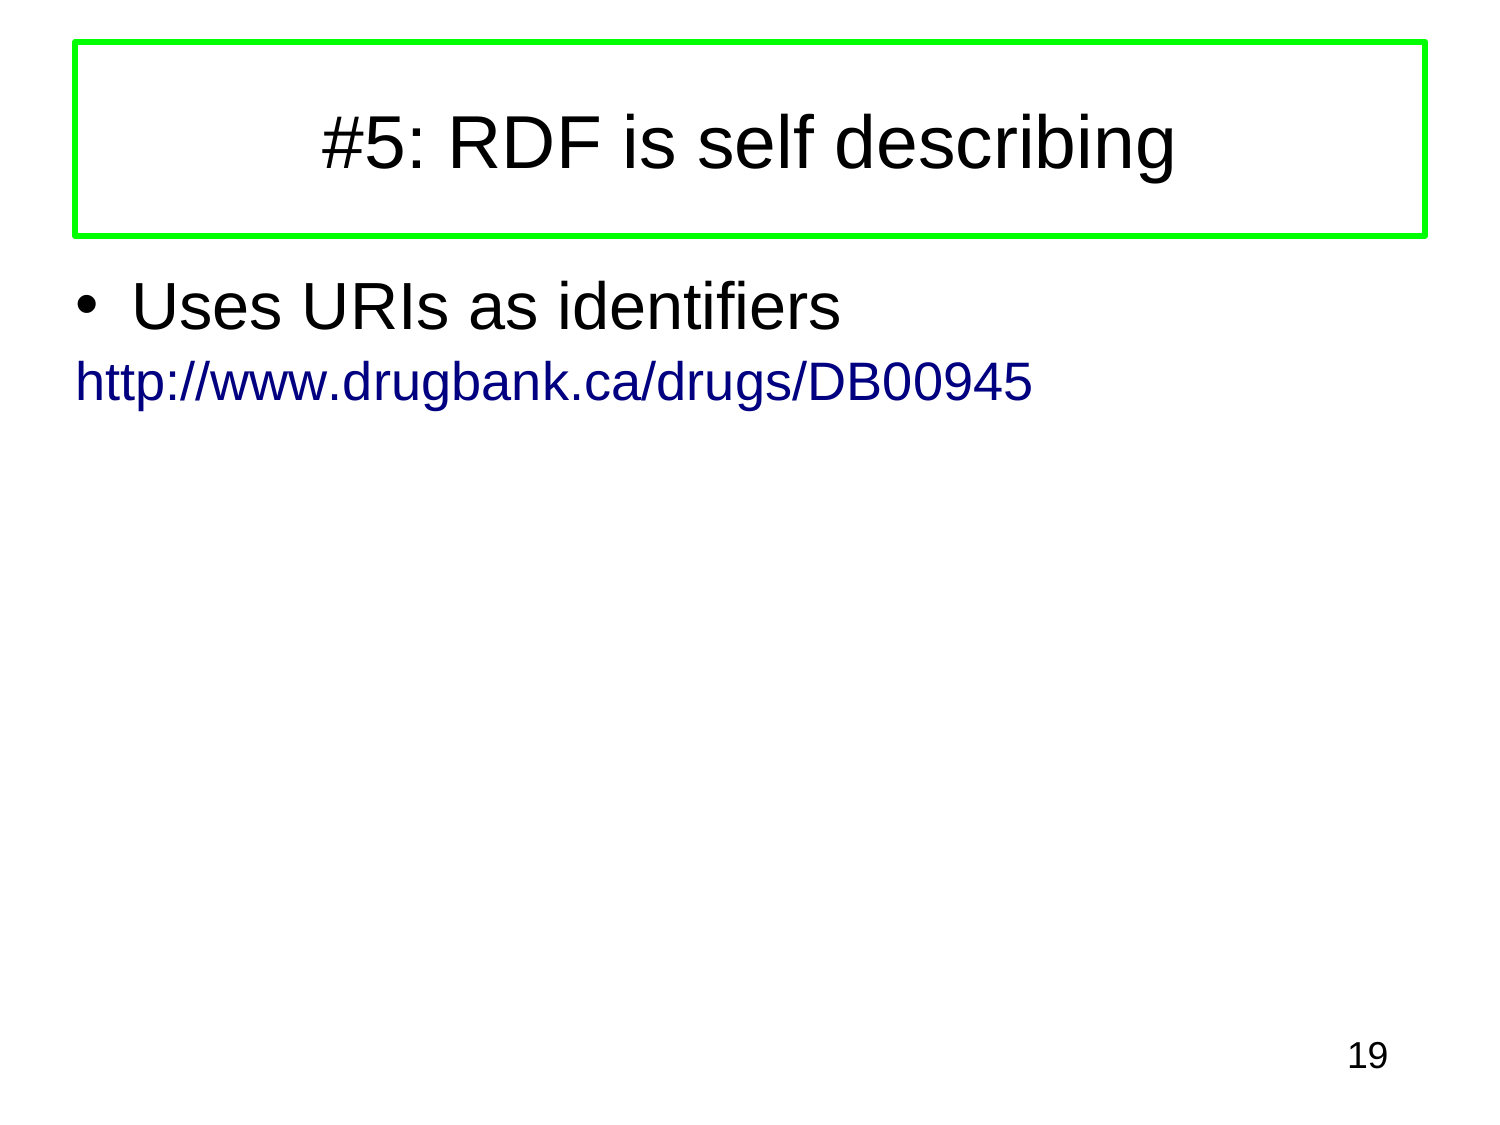

# #5: RDF is self describing
Uses URIs as identifiers
http://www.drugbank.ca/drugs/DB00945
19